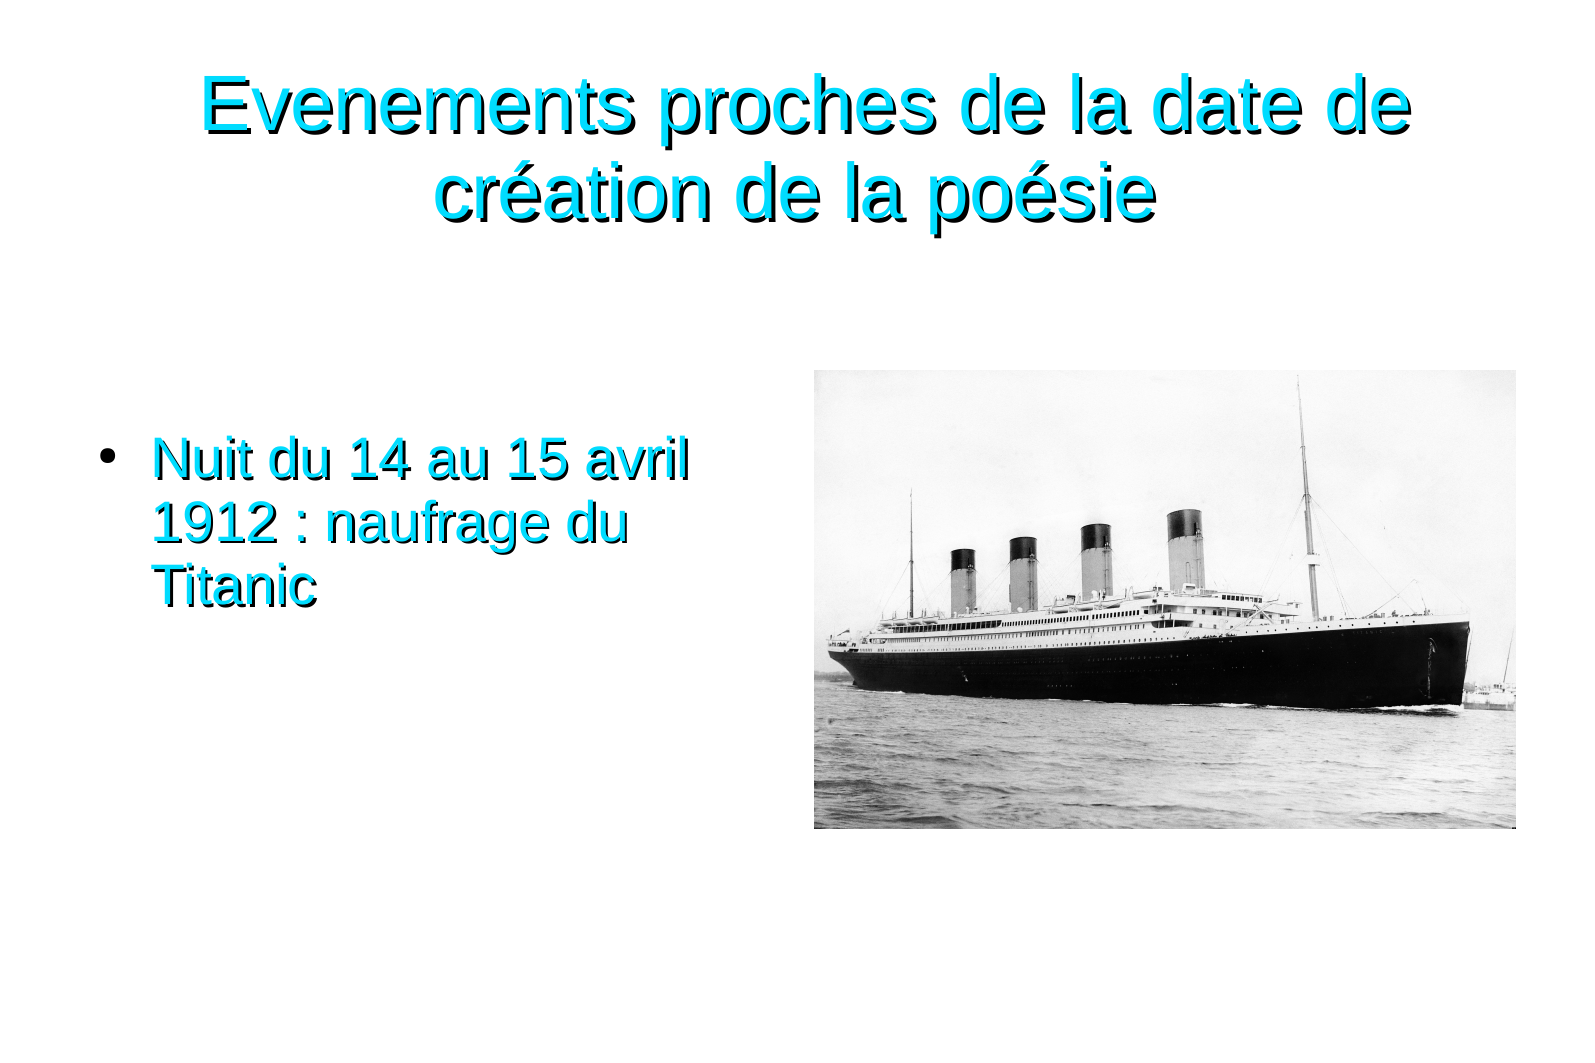

# Evenements proches de la date de création de la poésie
Nuit du 14 au 15 avril 1912 : naufrage du Titanic